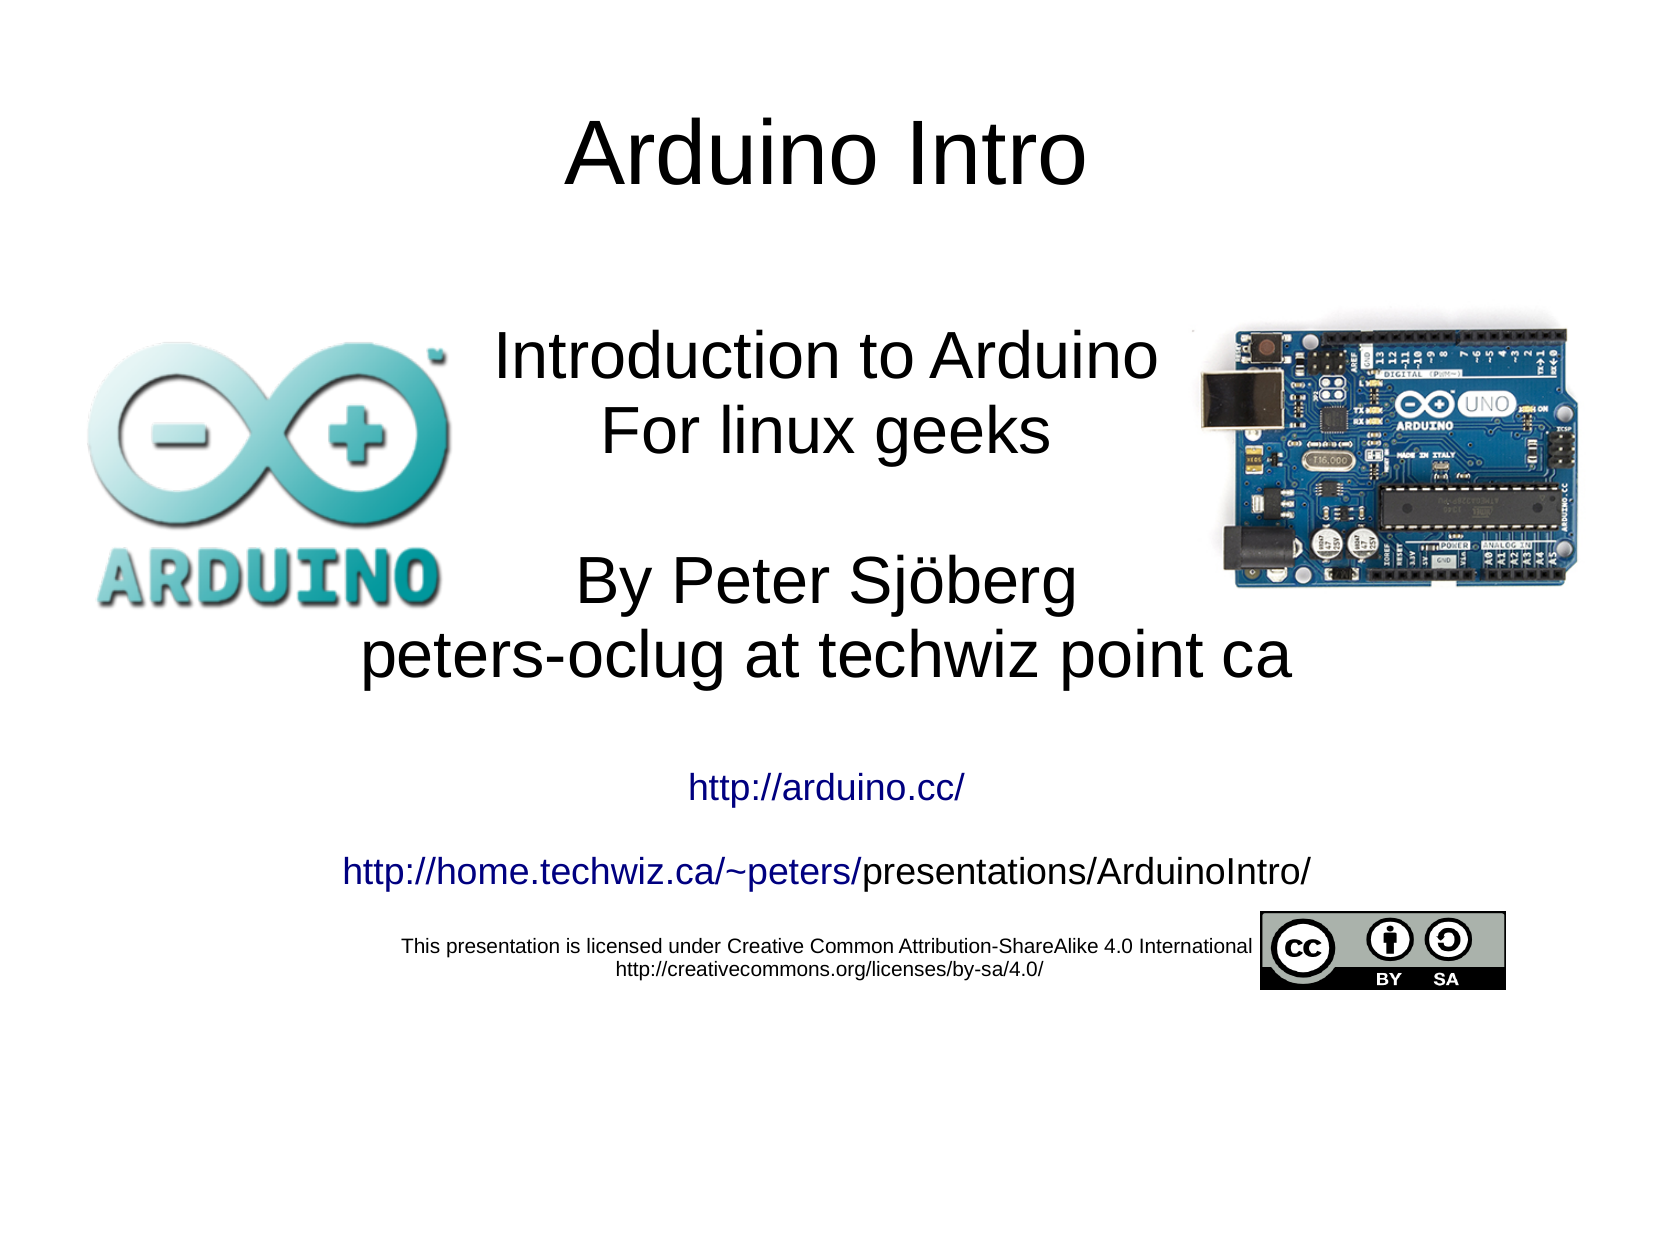

# Arduino Intro
Introduction to Arduino
For linux geeks
By Peter Sjöberg
peters-oclug at techwiz point ca
http://arduino.cc/
http://home.techwiz.ca/~peters/presentations/ArduinoIntro/
This presentation is licensed under Creative Common Attribution-ShareAlike 4.0 International
 http://creativecommons.org/licenses/by-sa/4.0/